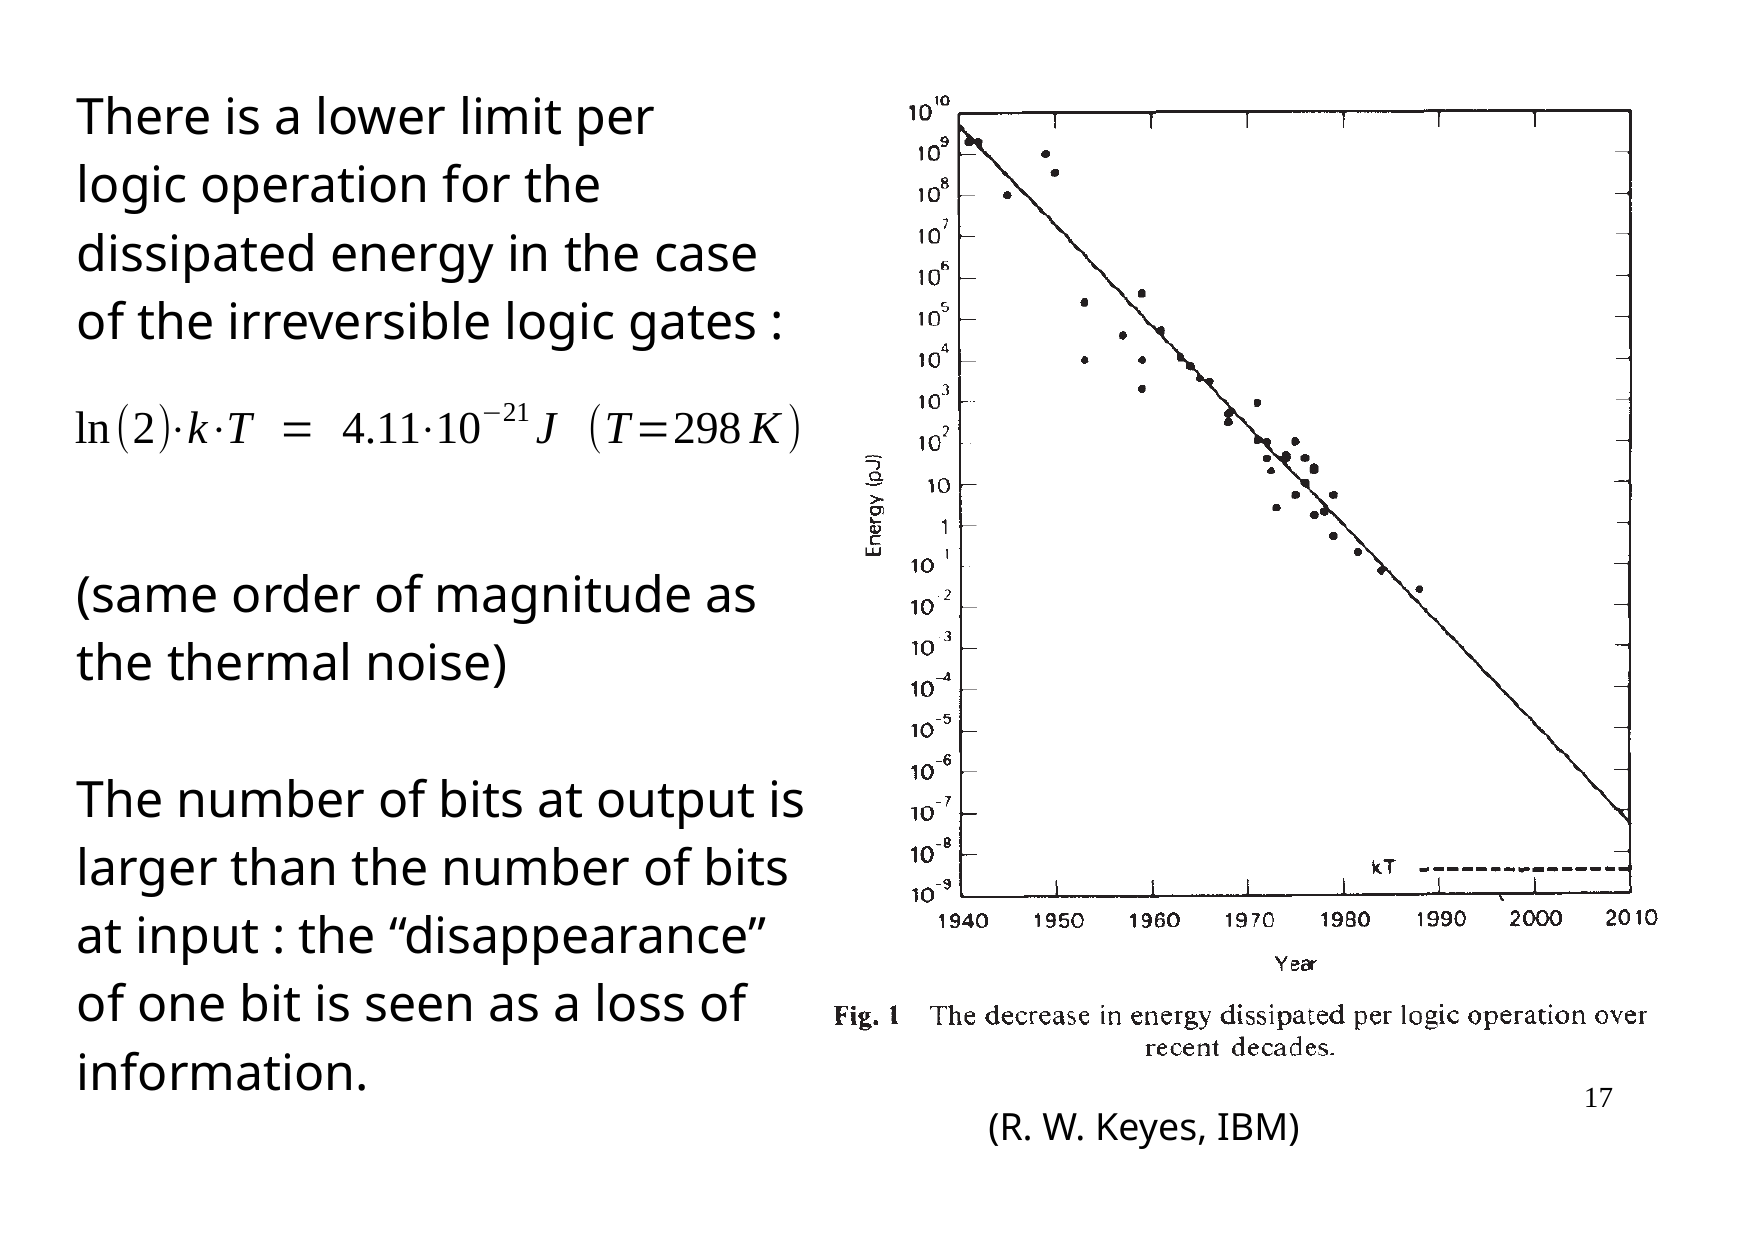

There is a lower limit per
logic operation for the
dissipated energy in the case
of the irreversible logic gates :
(same order of magnitude as
the thermal noise)
The number of bits at output is
larger than the number of bits
at input : the “disappearance”
of one bit is seen as a loss of
information.
17
(R. W. Keyes, IBM)